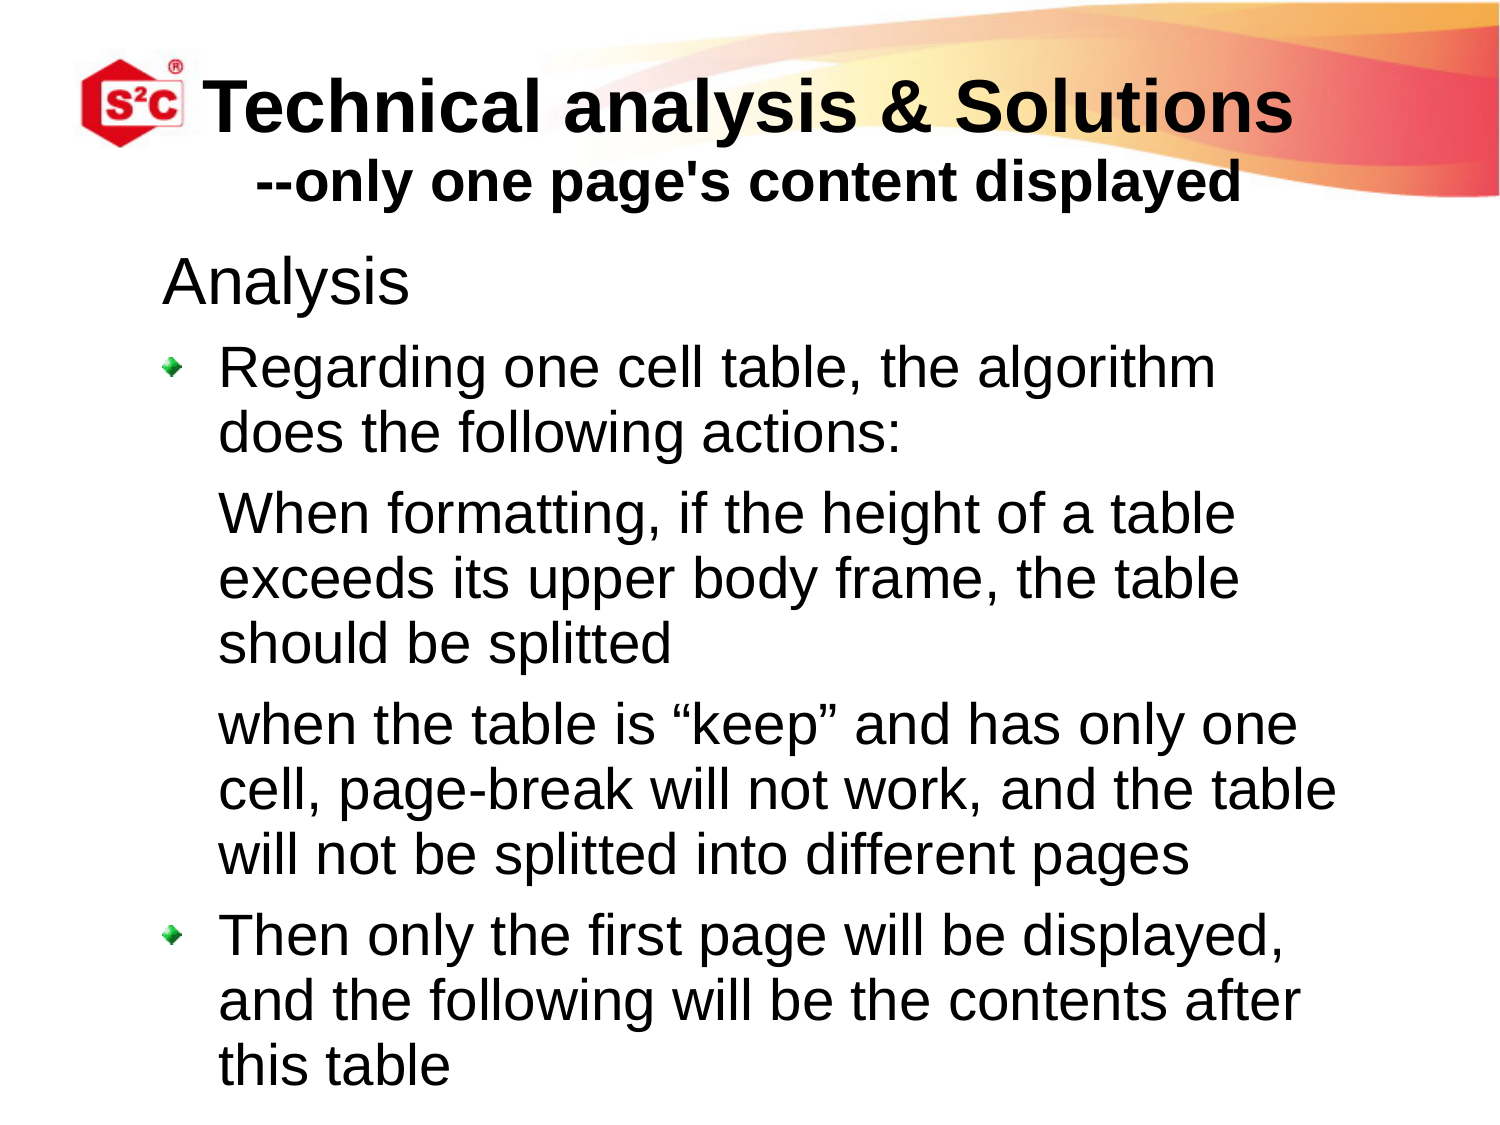

# Technical analysis & Solutions --only one page's content displayed
Analysis
Regarding one cell table, the algorithm does the following actions:
When formatting, if the height of a table exceeds its upper body frame, the table should be splitted
when the table is “keep” and has only one cell, page-break will not work, and the table will not be splitted into different pages
Then only the first page will be displayed, and the following will be the contents after this table